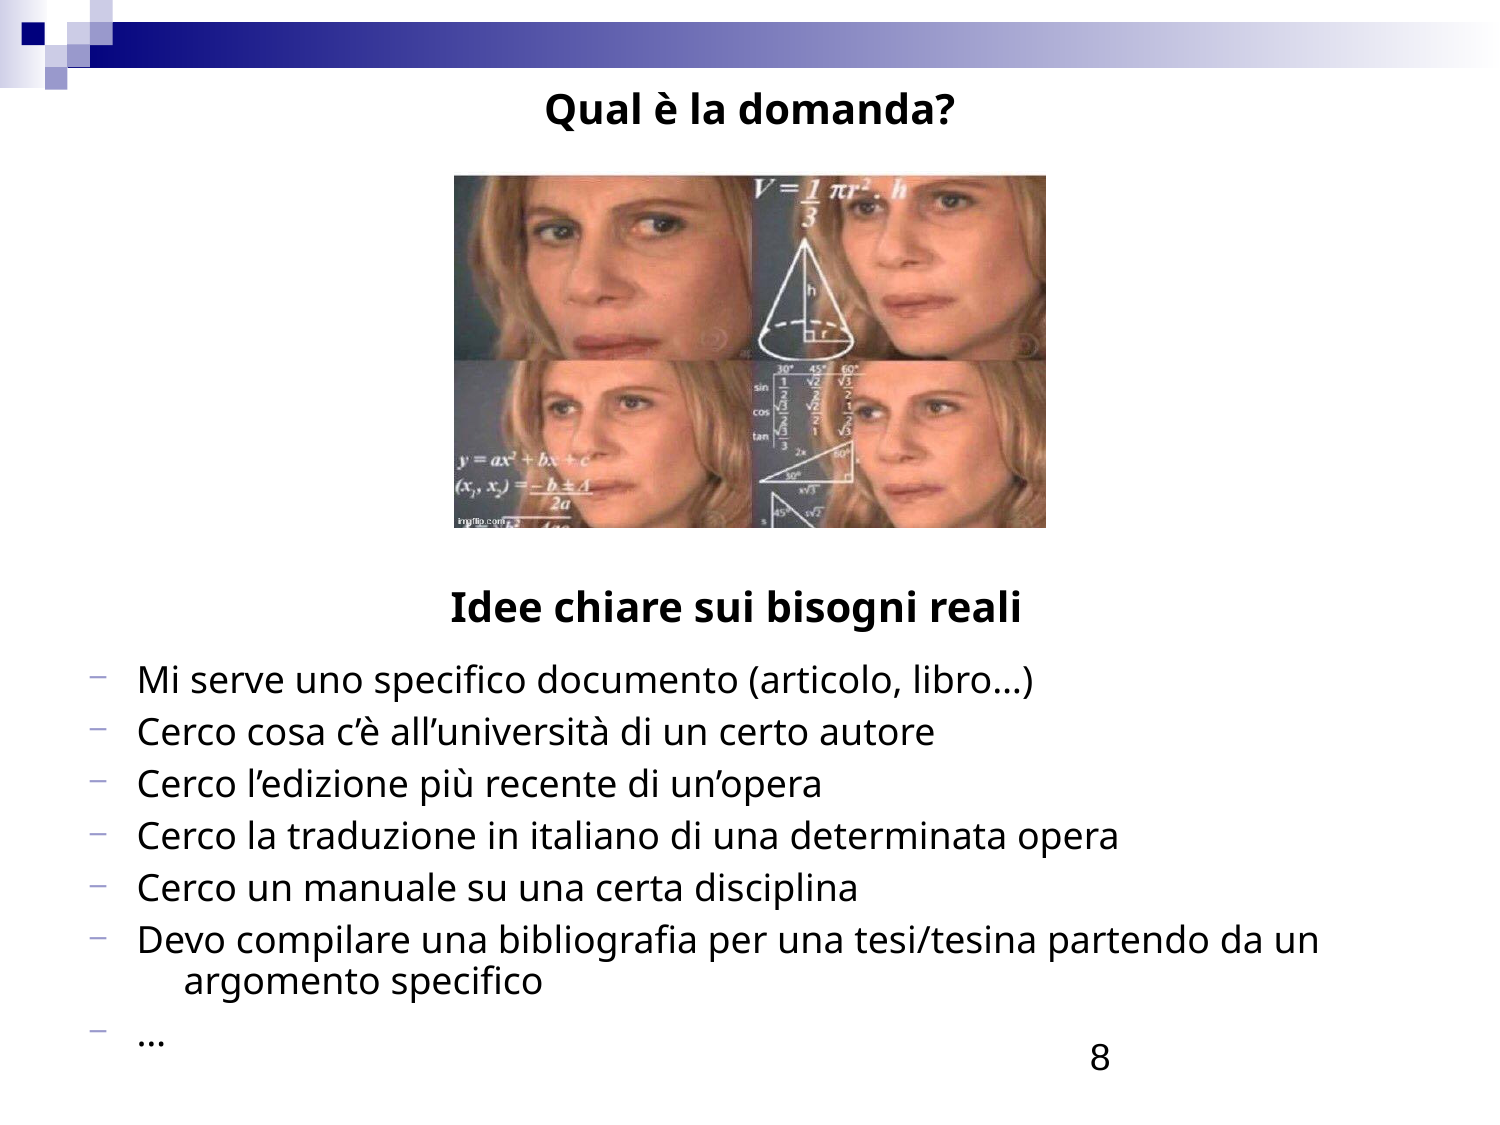

# Qual è la domanda?
 Idee chiare sui bisogni reali
Mi serve uno specifico documento (articolo, libro…)
Cerco cosa c’è all’università di un certo autore
Cerco l’edizione più recente di un’opera
Cerco la traduzione in italiano di una determinata opera
Cerco un manuale su una certa disciplina
Devo compilare una bibliografia per una tesi/tesina partendo da un argomento specifico
…